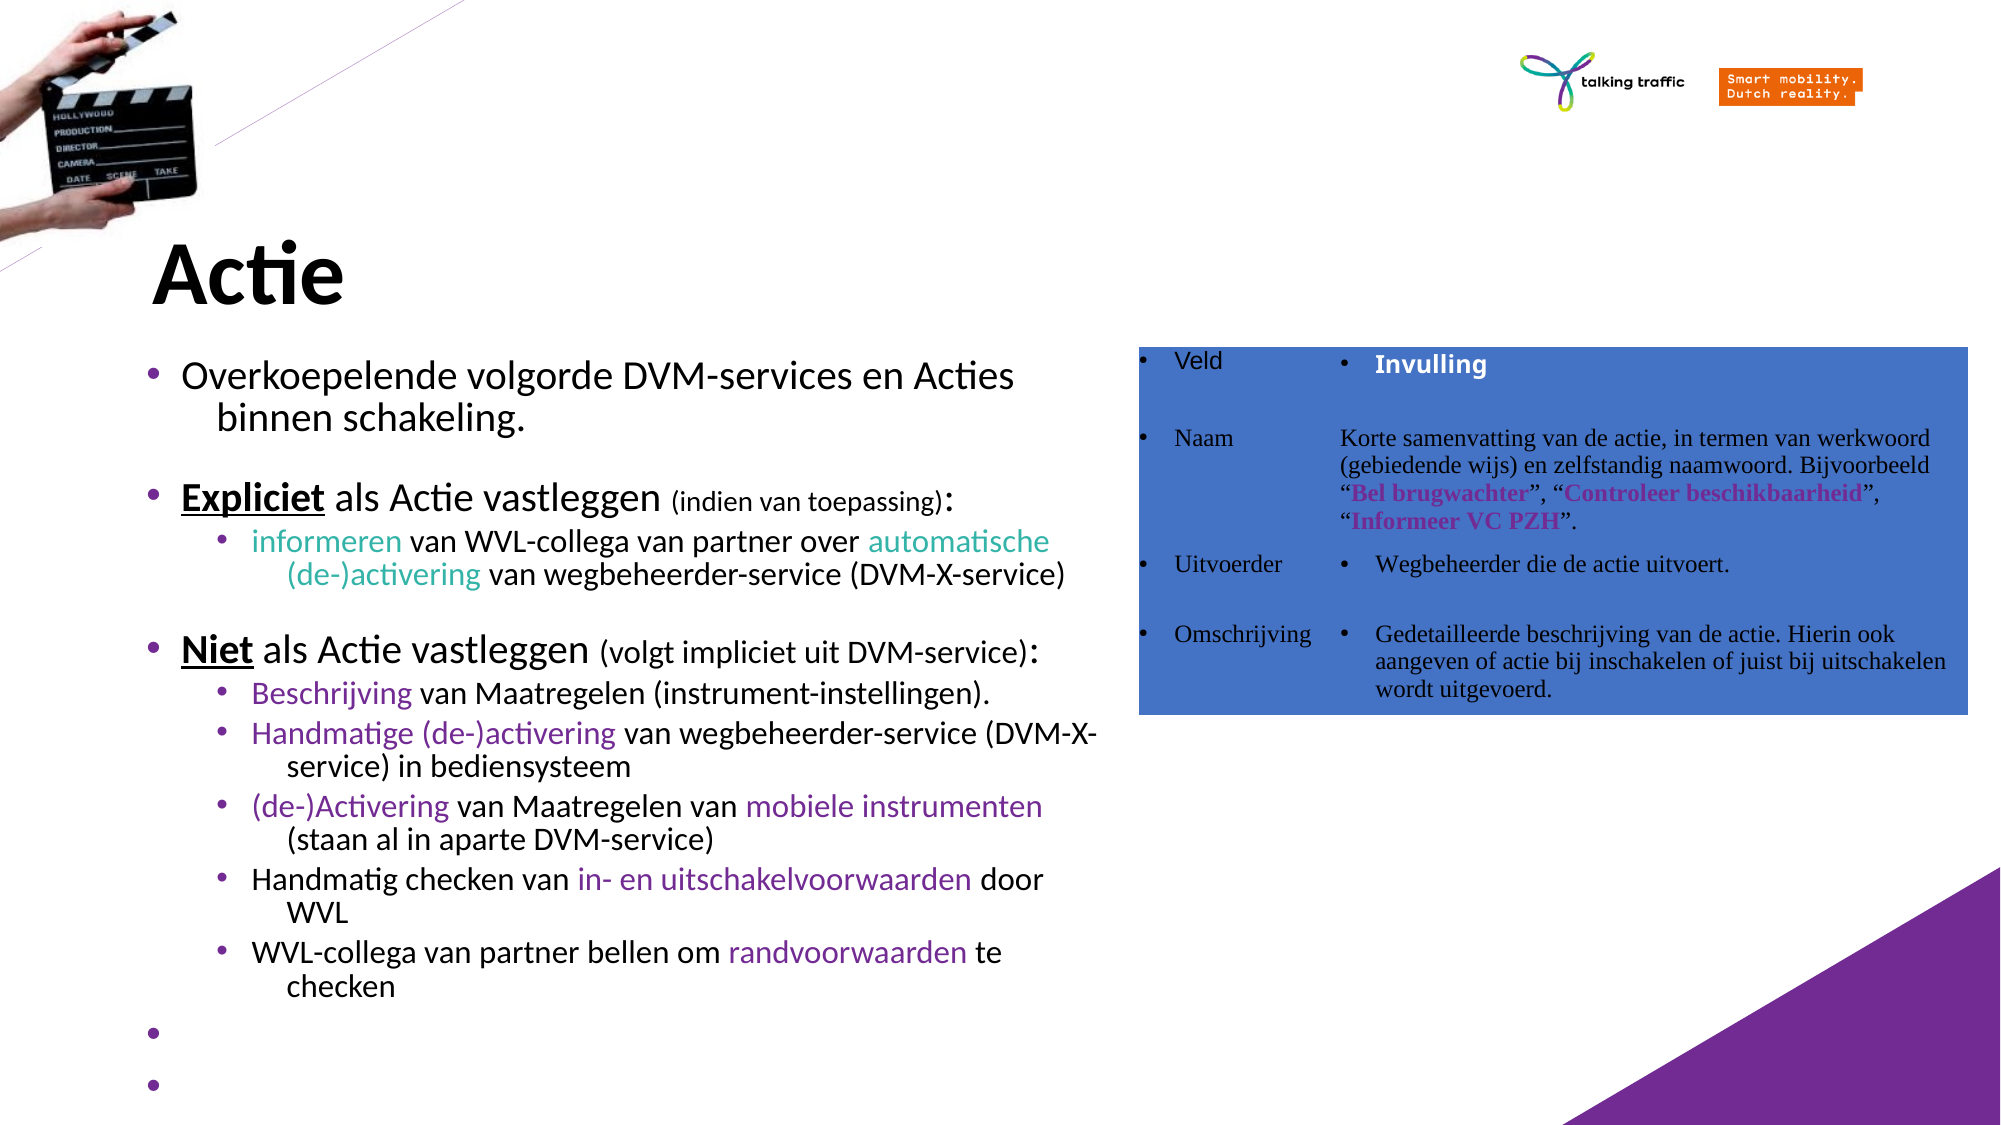

Actie
| Veld | Invulling |
| --- | --- |
| Naam | Korte samenvatting van de actie, in termen van werkwoord (gebiedende wijs) en zelfstandig naamwoord. Bijvoorbeeld “Bel brugwachter”, “Controleer beschikbaarheid”, “Informeer VC PZH”. |
| Uitvoerder | Wegbeheerder die de actie uitvoert. |
| Omschrijving | Gedetailleerde beschrijving van de actie. Hierin ook aangeven of actie bij inschakelen of juist bij uitschakelen wordt uitgevoerd. |
# Overkoepelende volgorde DVM-services en Acties binnen schakeling.
Expliciet als Actie vastleggen (indien van toepassing):
informeren van WVL-collega van partner over automatische
(de-)activering van wegbeheerder-service (DVM-X-service)
Niet als Actie vastleggen (volgt impliciet uit DVM-service):
Beschrijving van Maatregelen (instrument-instellingen).
Handmatige (de-)activering van wegbeheerder-service (DVM-X-service) in bediensysteem
(de-)Activering van Maatregelen van mobiele instrumenten (staan al in aparte DVM-service)
Handmatig checken van in- en uitschakelvoorwaarden door WVL
WVL-collega van partner bellen om randvoorwaarden te checken
47